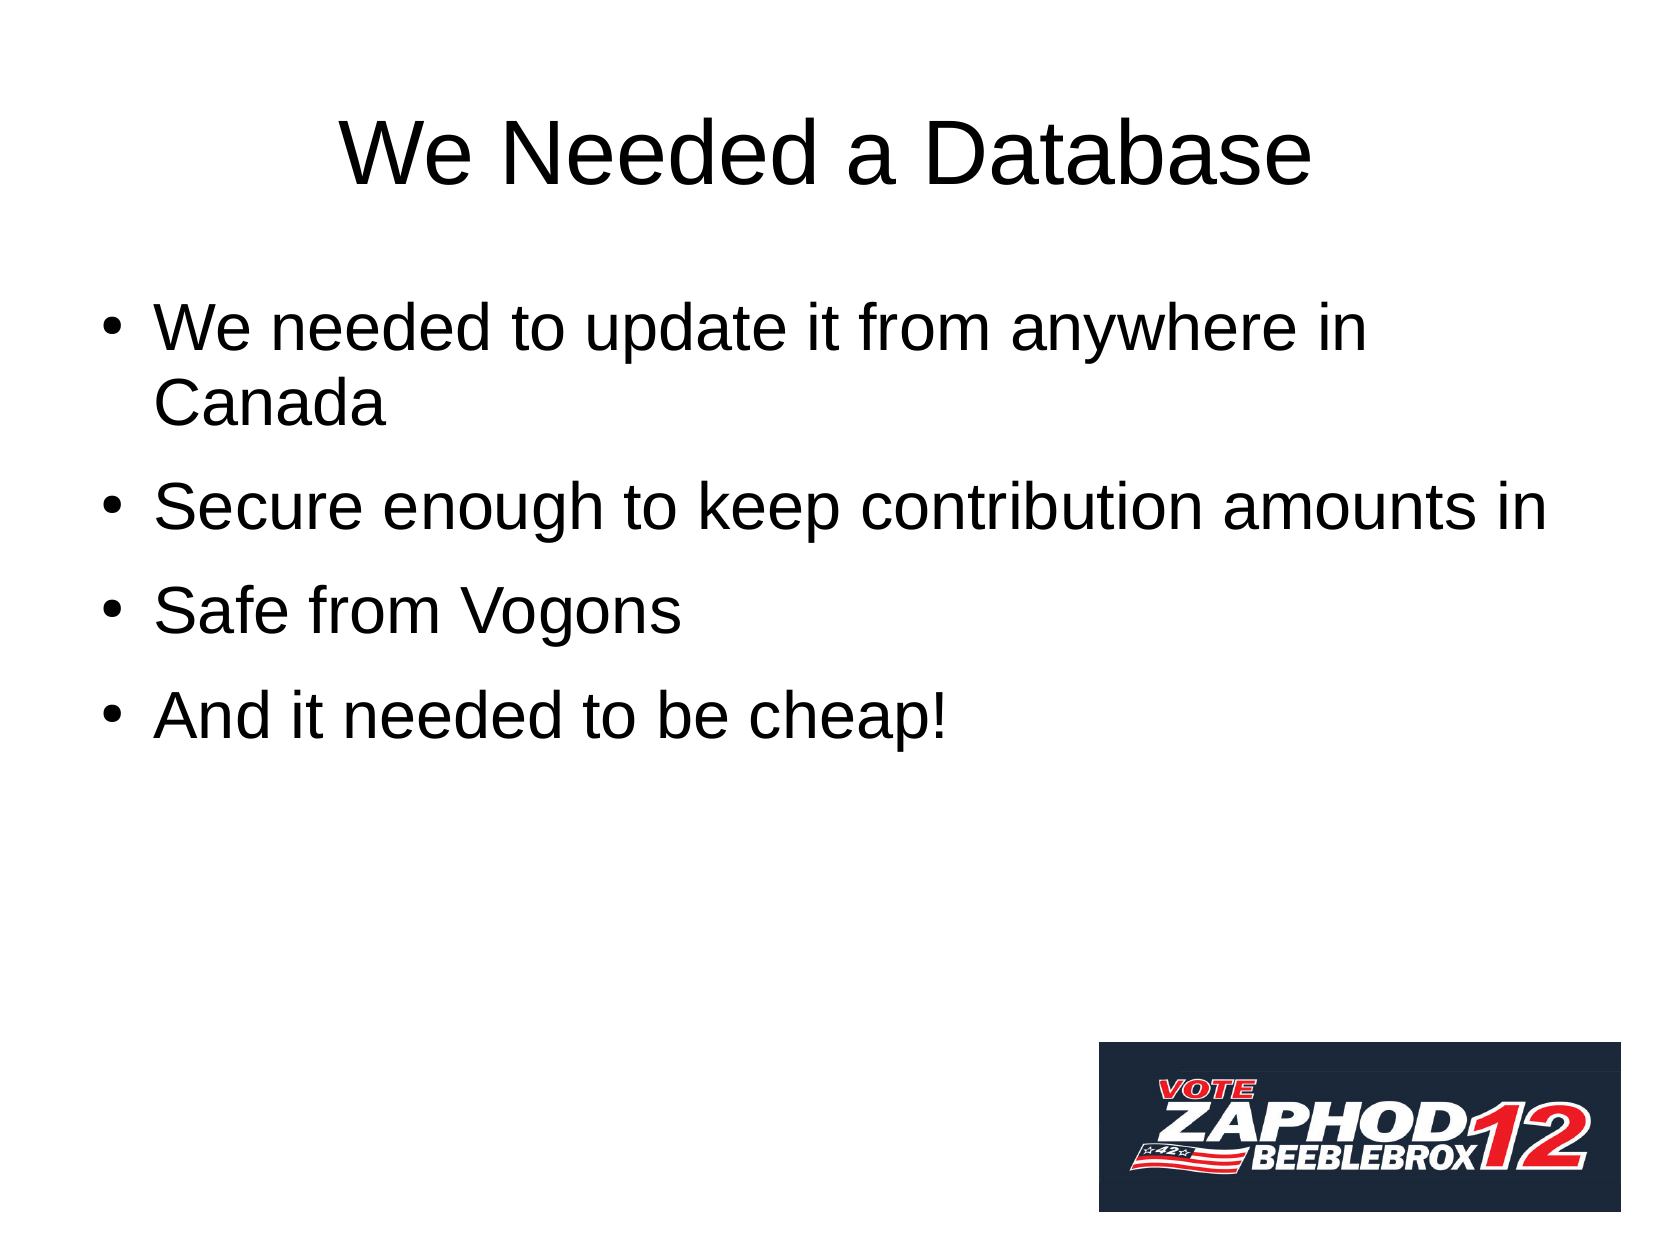

# We Needed a Database
We needed to update it from anywhere in Canada
Secure enough to keep contribution amounts in
Safe from Vogons
And it needed to be cheap!